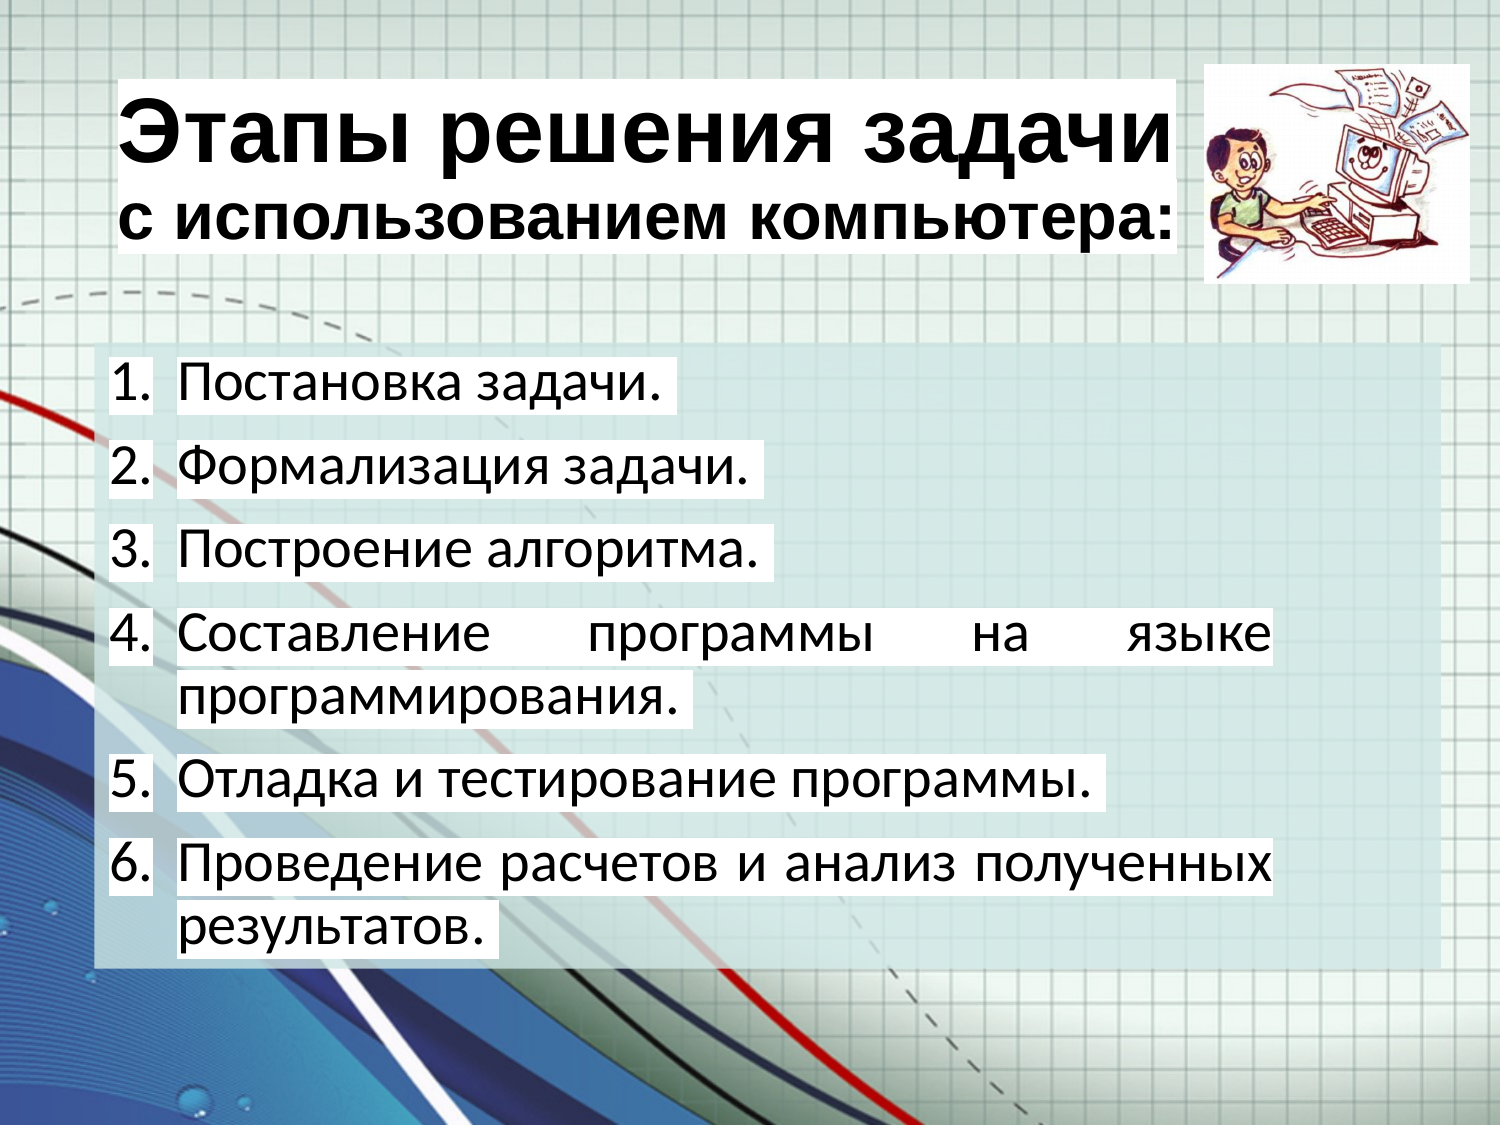

# Этапы решения задачи с использованием компьютера:
Постановка задачи.
Формализация задачи.
Построение алгоритма.
Составление программы на языке программирования.
Отладка и тестирование программы.
Проведение расчетов и анализ полученных результатов.